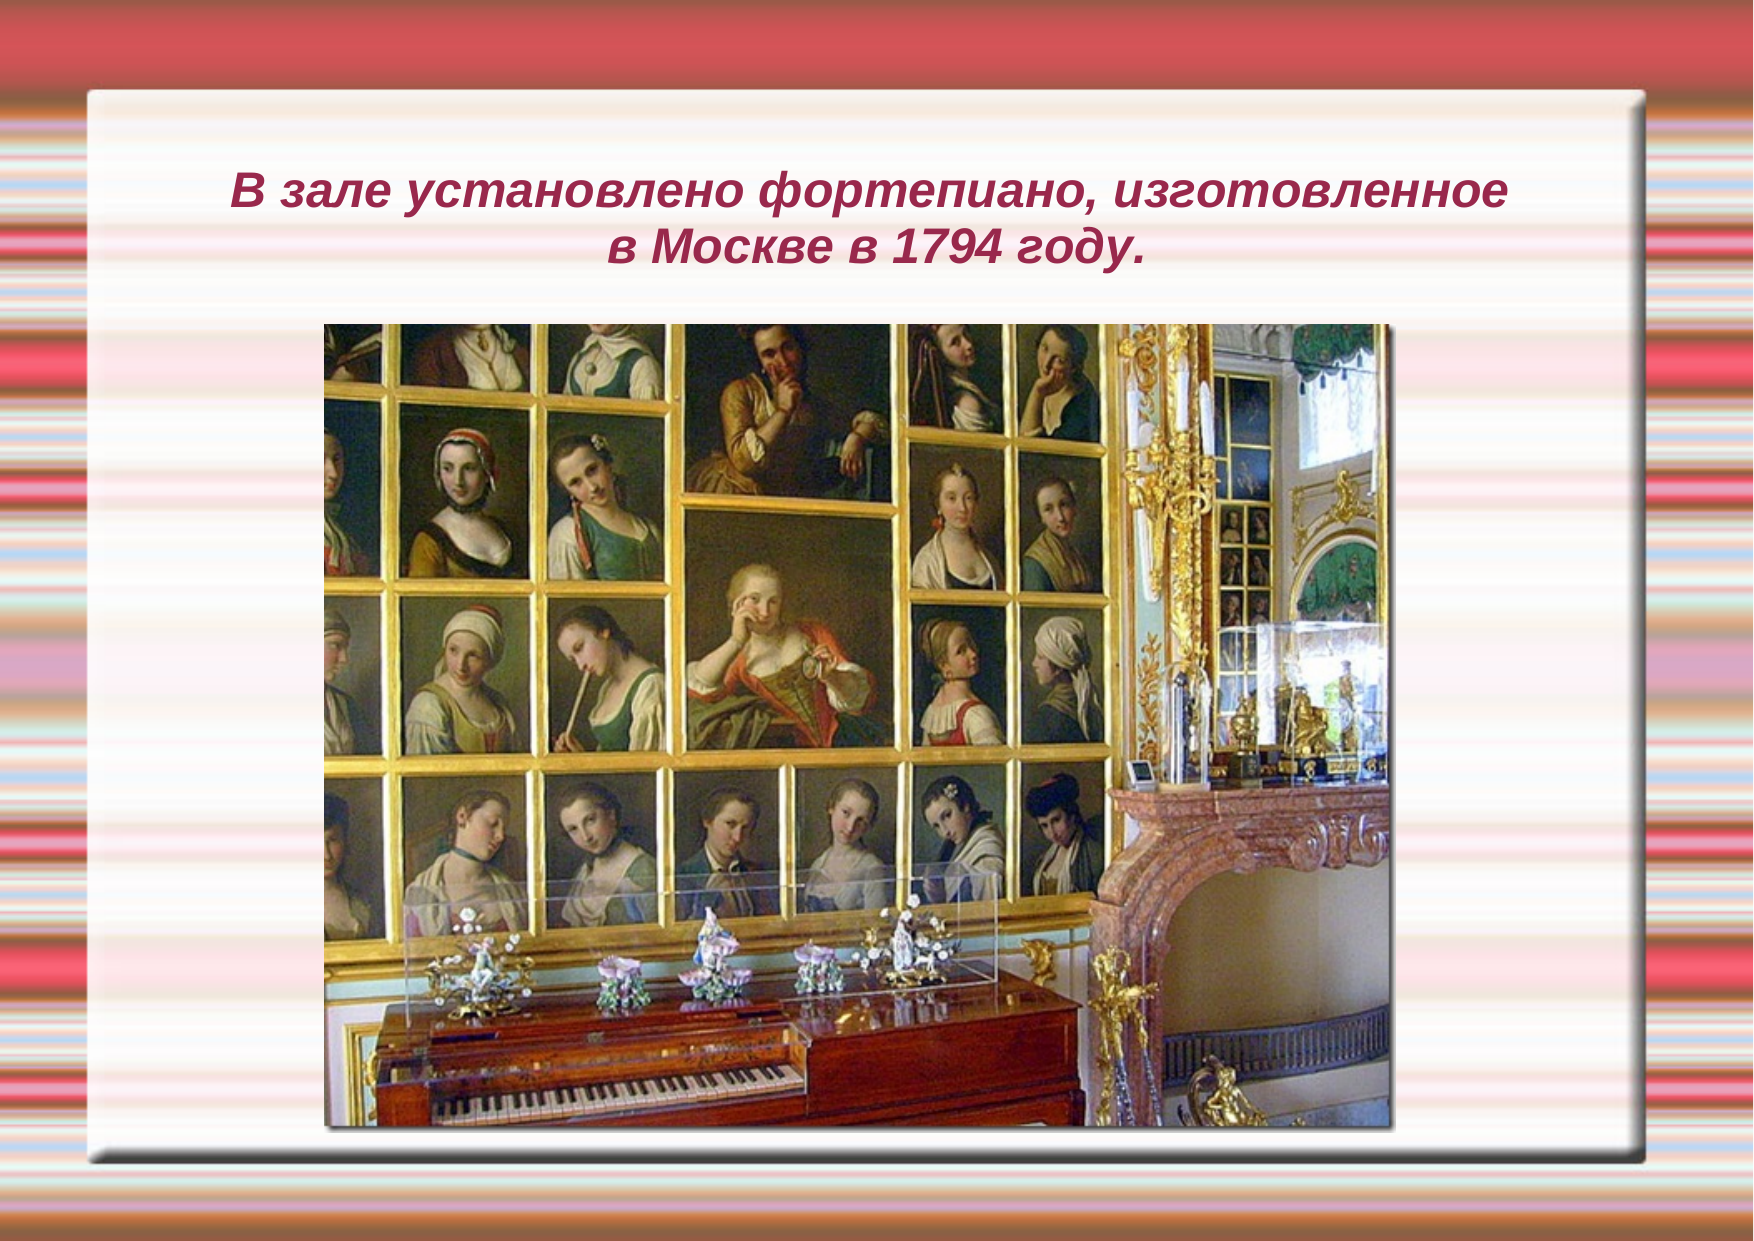

# В зале установлено фортепиано, изготовленное в Москве в 1794 году.